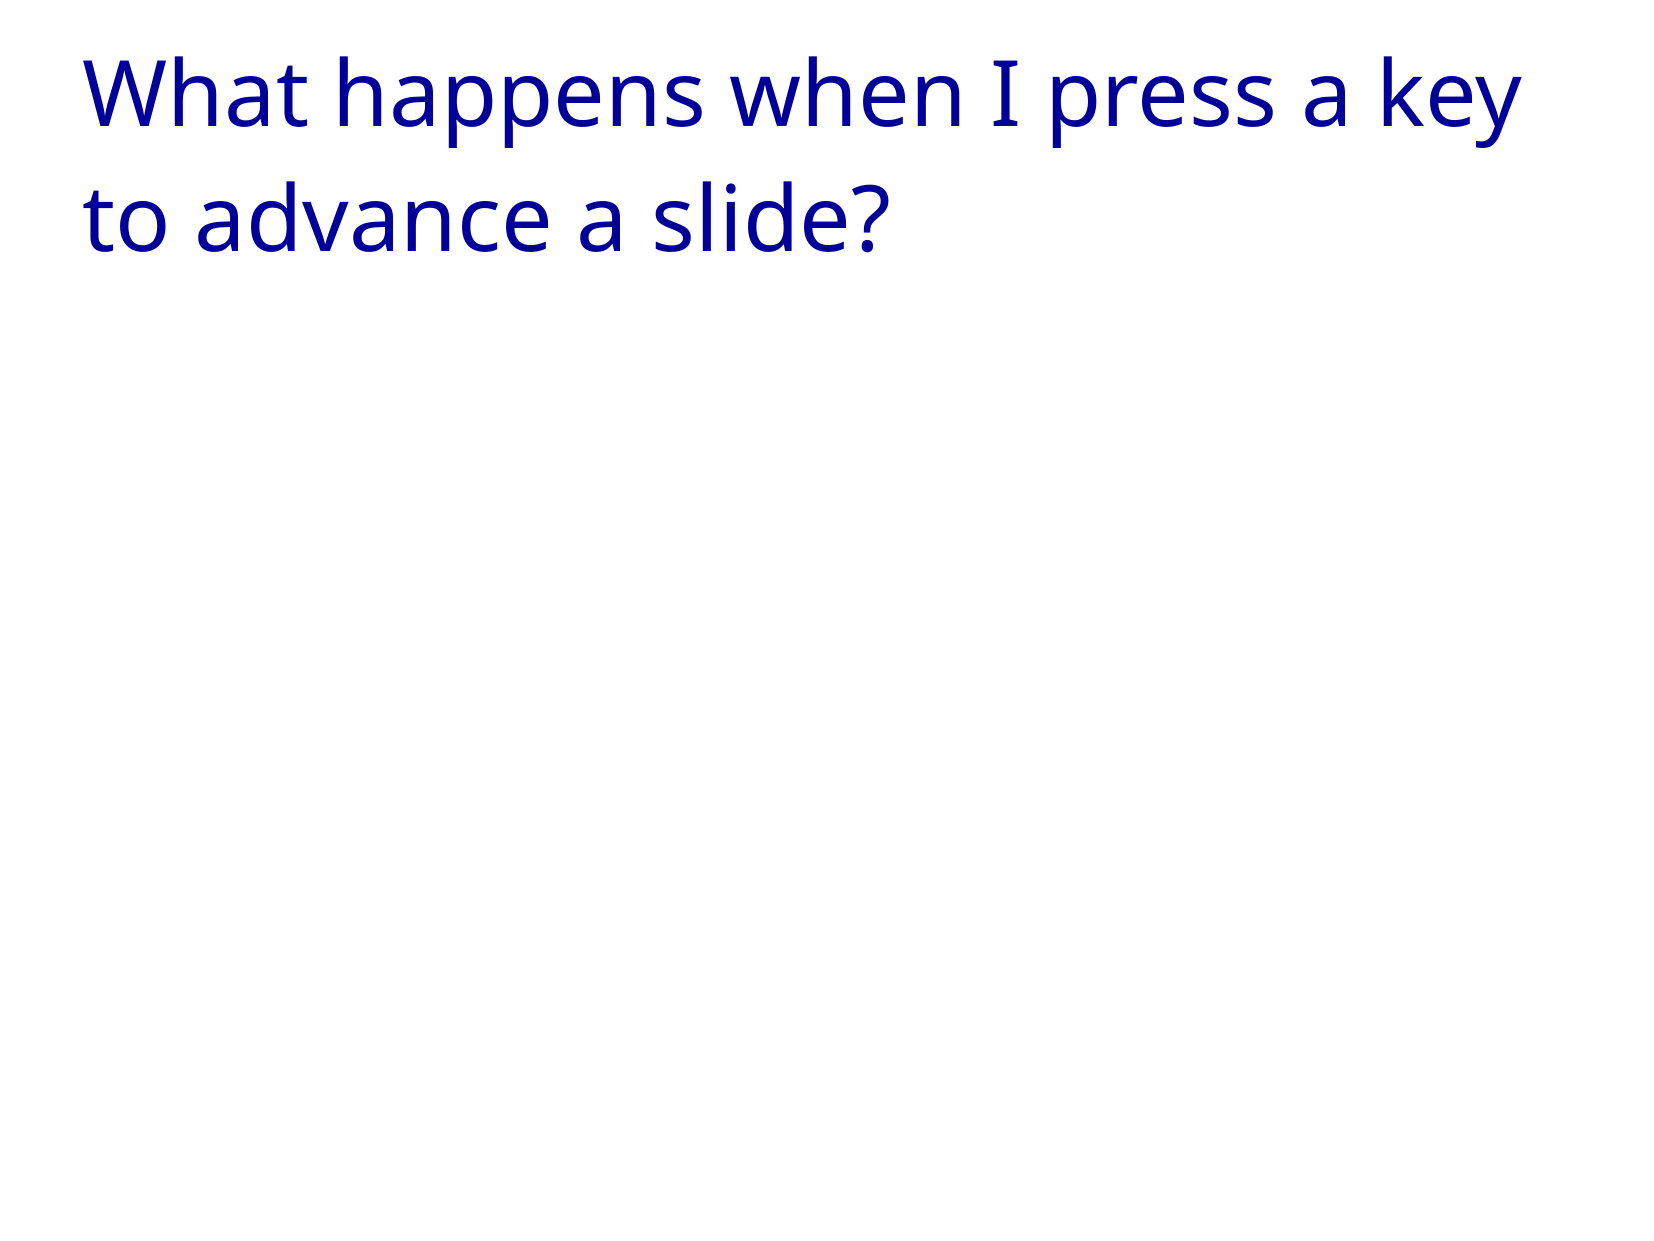

# What happens when I press a key to advance a slide?